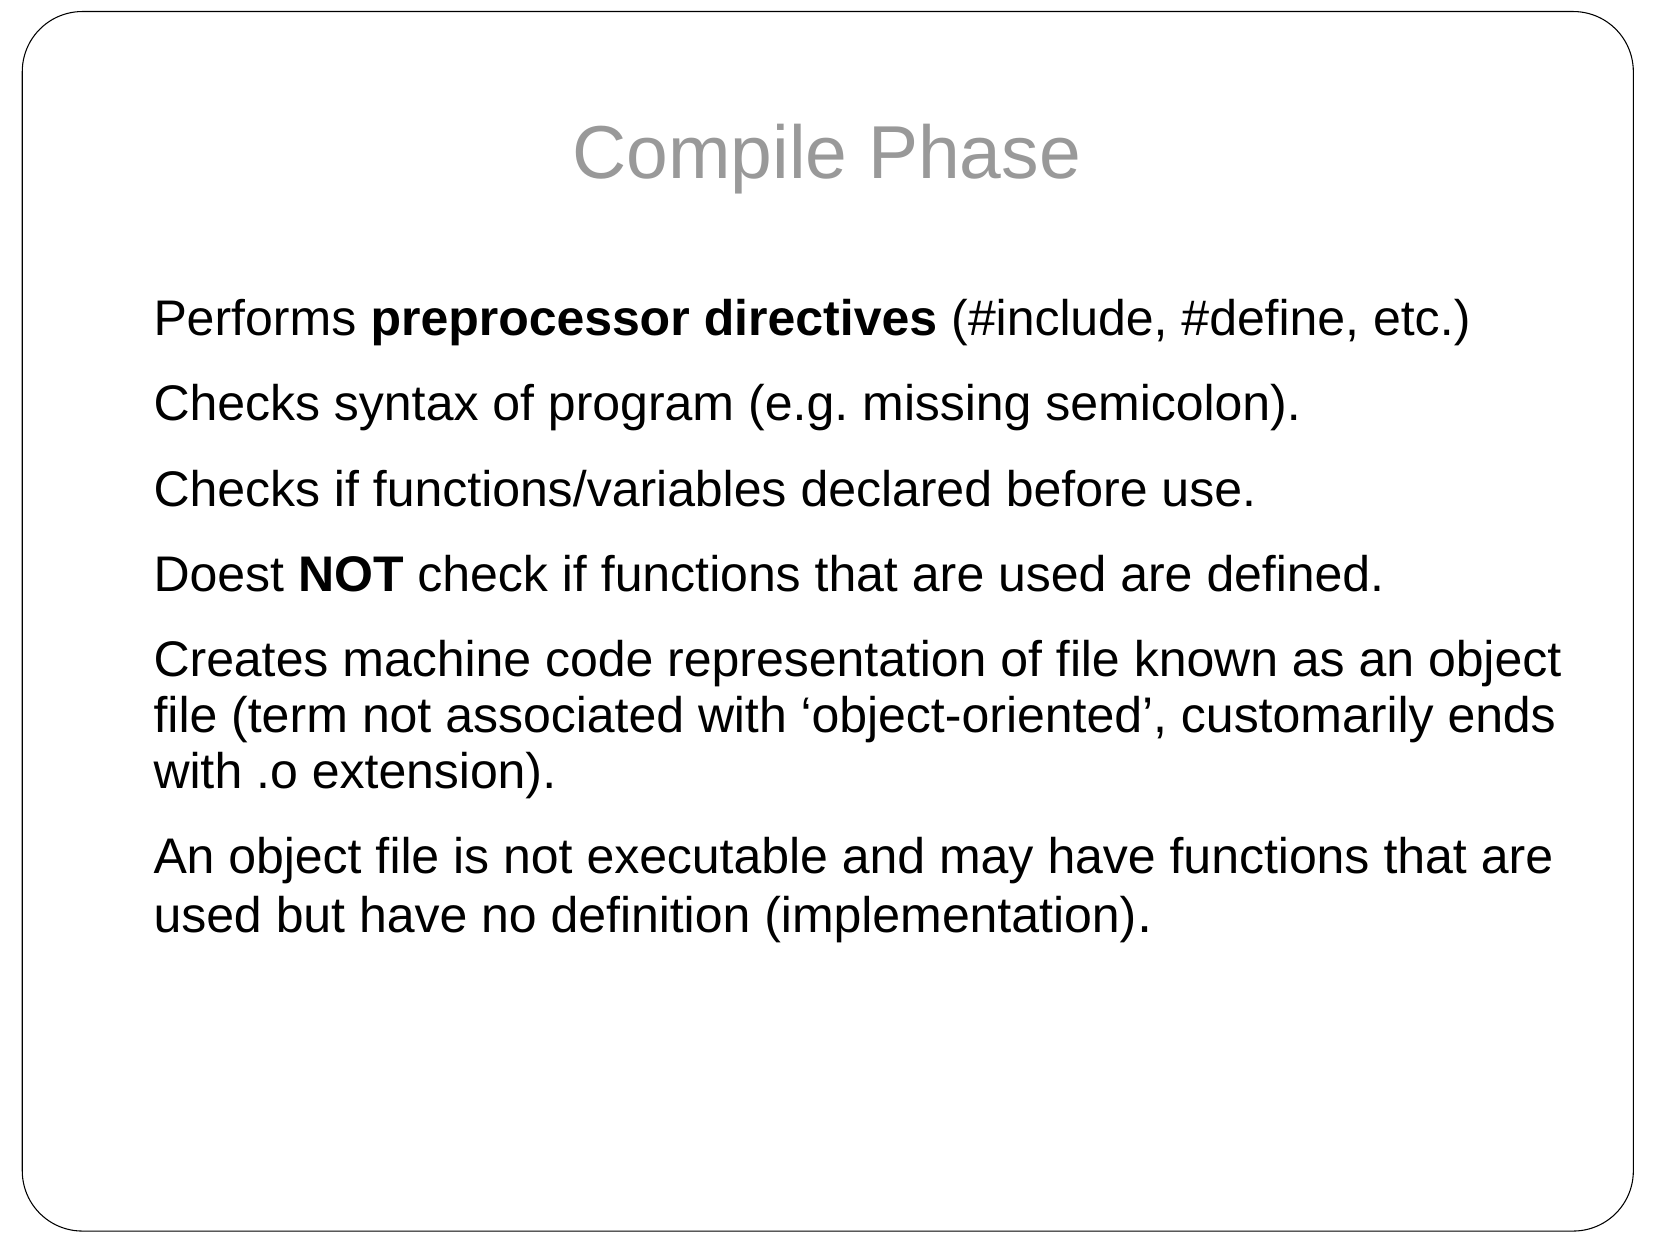

# Compile Phase
Performs preprocessor directives (#include, #define, etc.)
Checks syntax of program (e.g. missing semicolon).
Checks if functions/variables declared before use.
Doest NOT check if functions that are used are defined.
Creates machine code representation of file known as an object file (term not associated with ‘object-oriented’, customarily ends with .o extension).
An object file is not executable and may have functions that are used but have no definition (implementation).